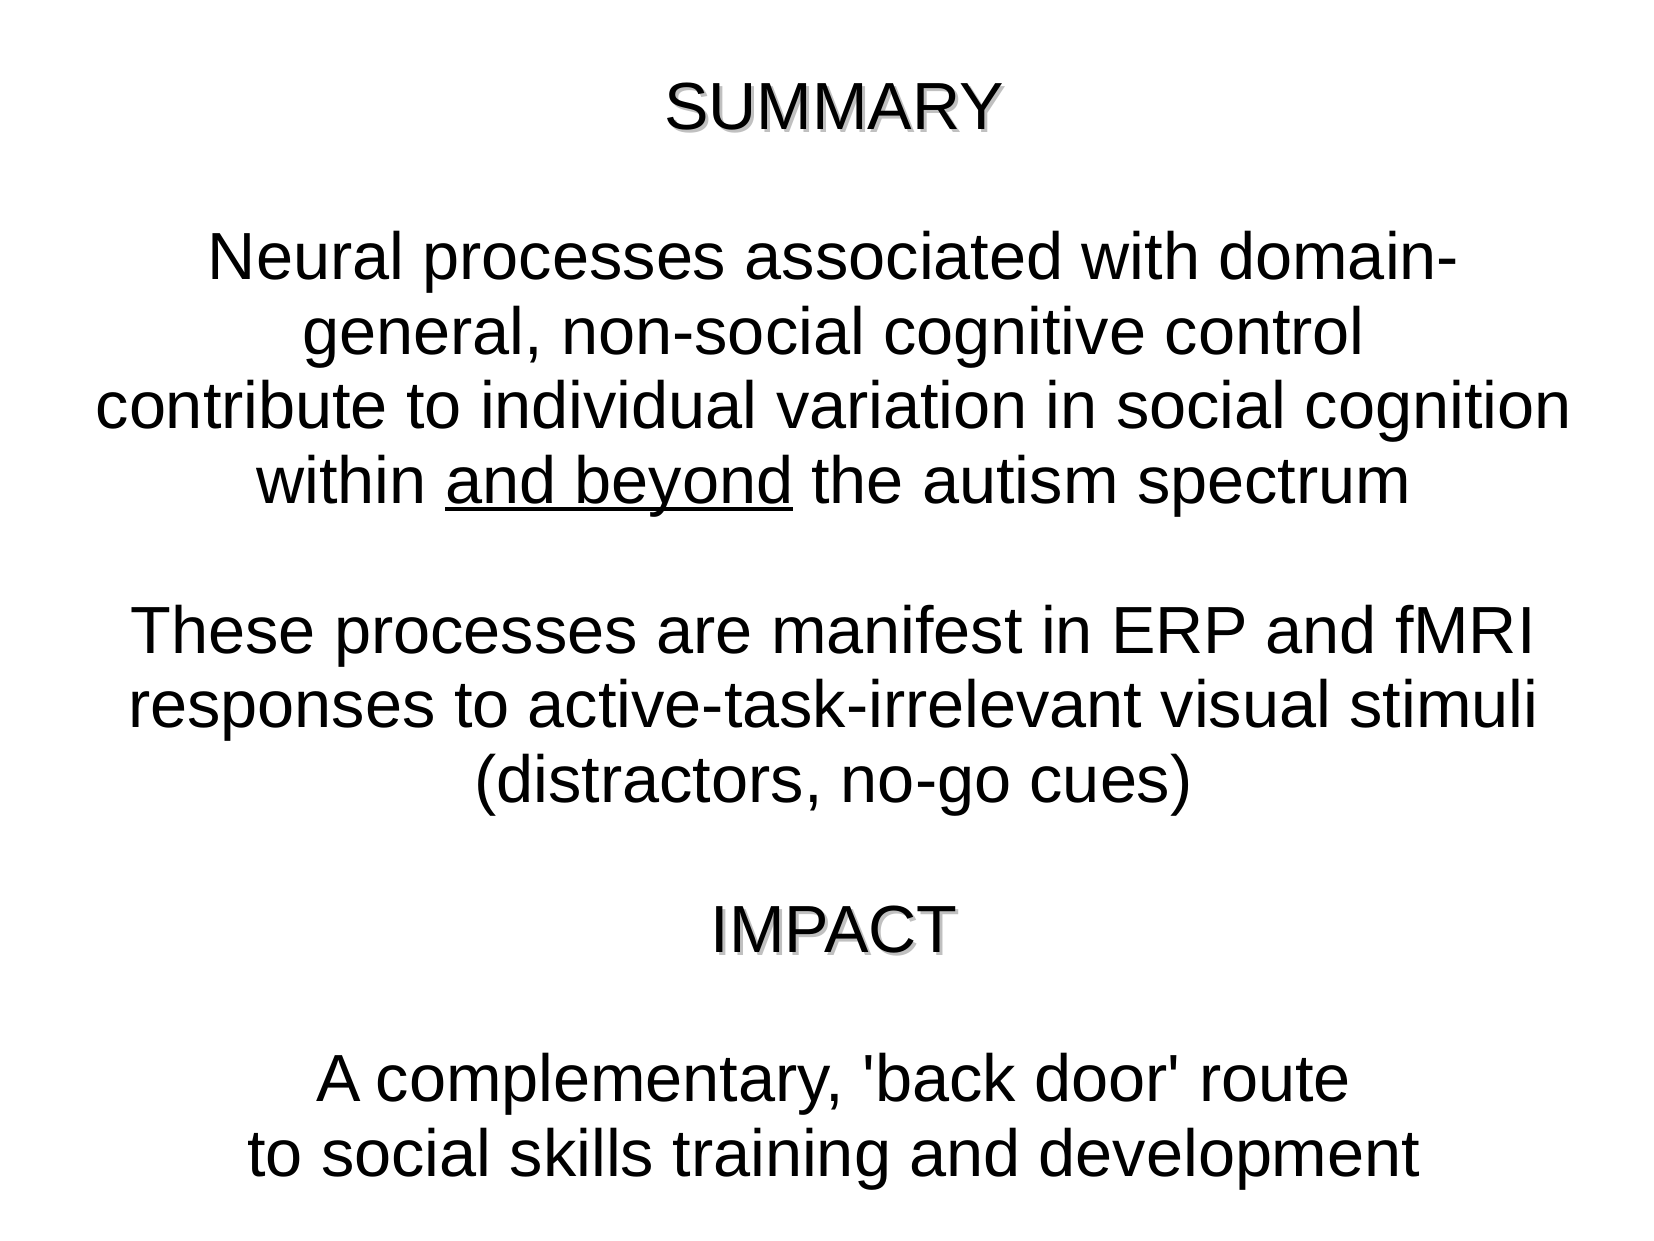

# SUMMARY Neural processes associated with domain-general, non-social cognitive control contribute to individual variation in social cognition within and beyond the autism spectrum These processes are manifest in ERP and fMRI responses to active-task-irrelevant visual stimuli (distractors, no-go cues) IMPACT A complementary, 'back door' route to social skills training and development